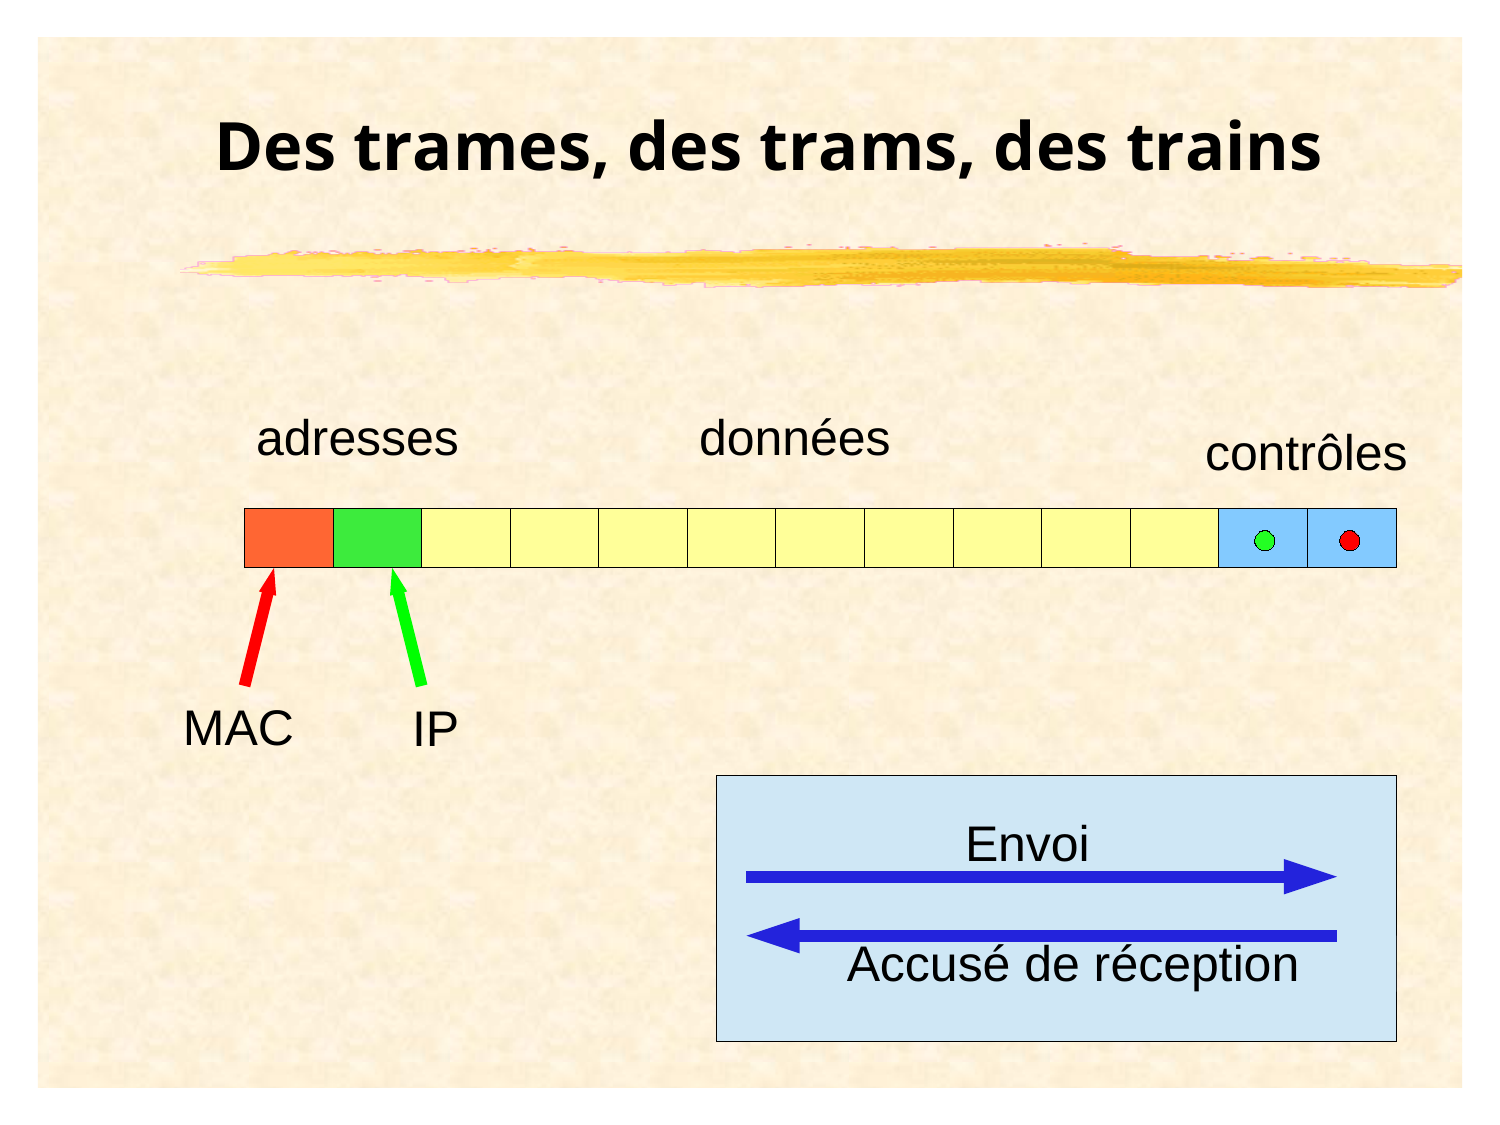

# Des trames, des trams, des trains
adresses
données
contrôles
MAC
IP
Envoi
Accusé de réception